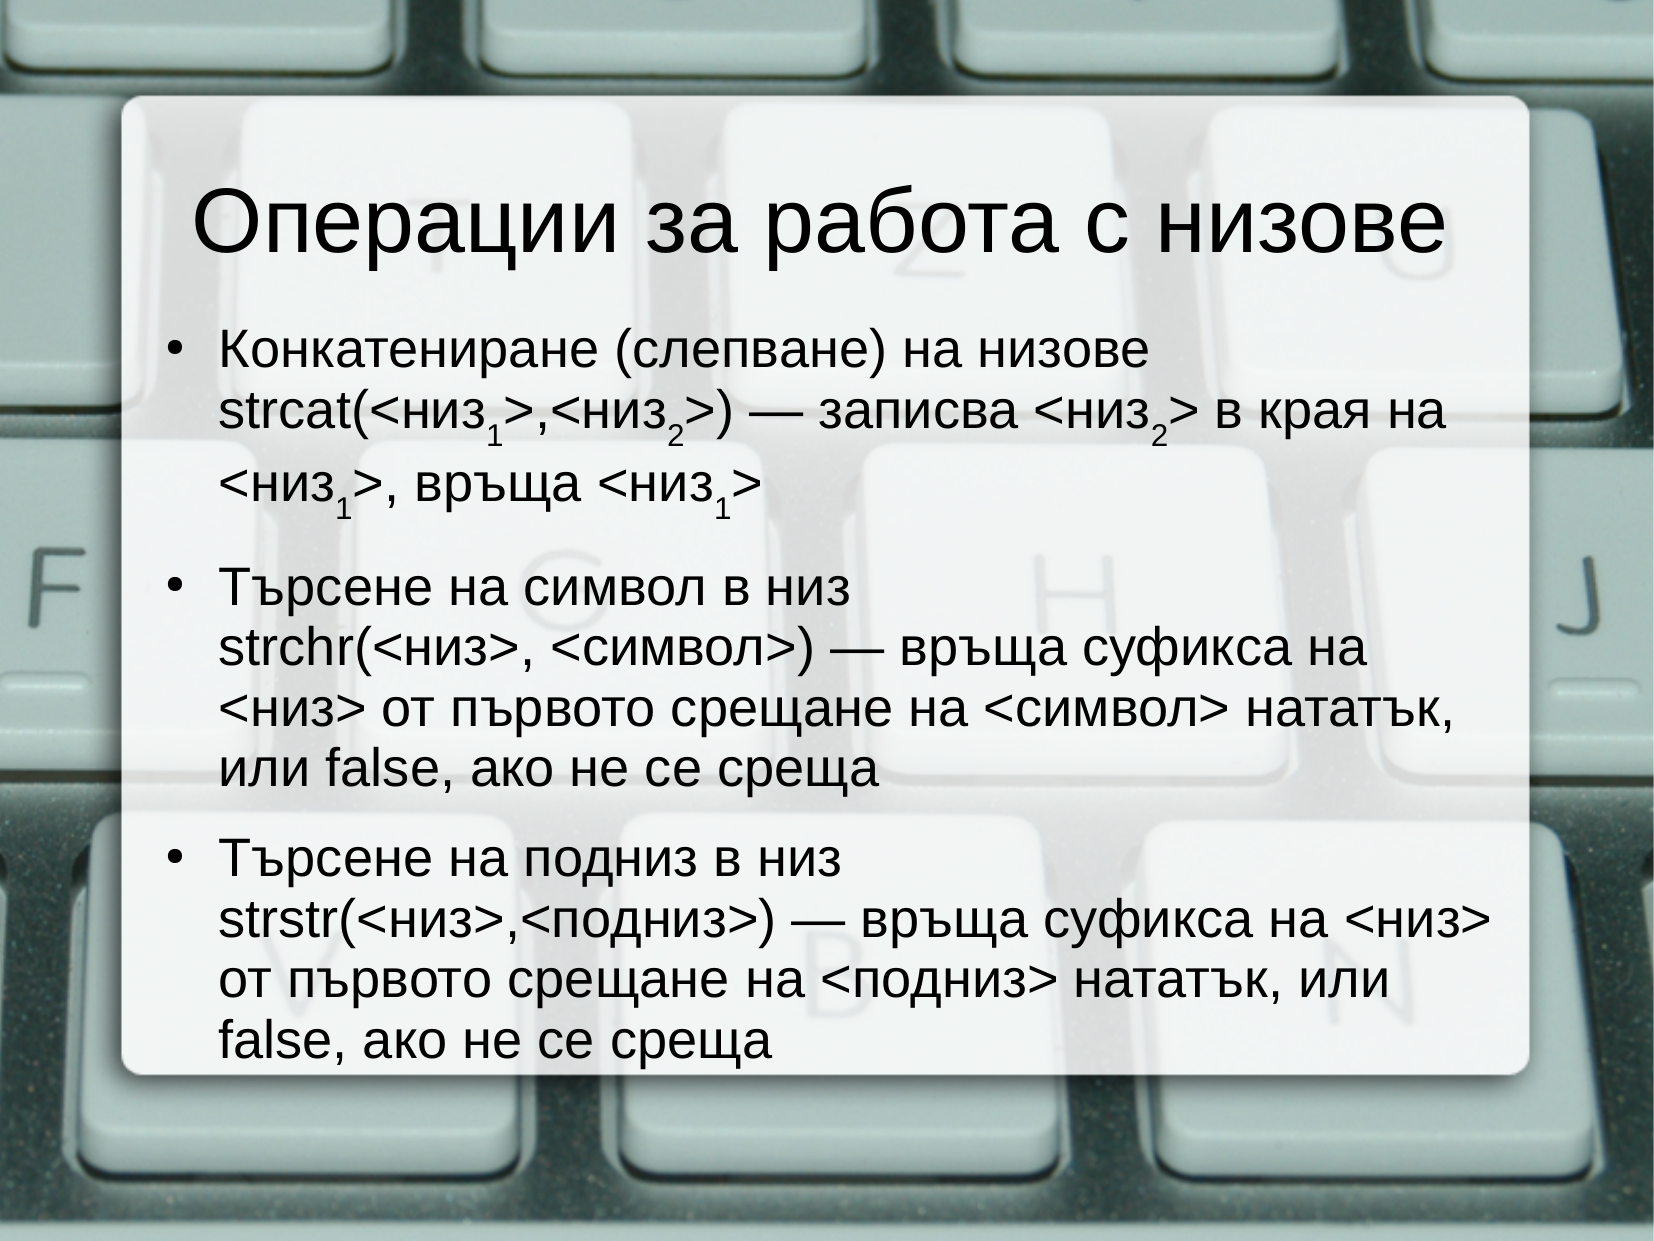

# Операции за работа с низове
Конкатениране (слепване) на низове
strcat(<низ1>,<низ2>) — записва <низ2> в края на <низ1>, връща <низ1>
Търсене на символ в низ
strchr(<низ>, <символ>) — връща суфикса на <низ> от първото срещане на <символ> нататък, или false, ако не се среща
Търсене на подниз в низ
strstr(<низ>,<подниз>) — връща суфикса на <низ> от първото срещане на <подниз> нататък, или false, ако не се среща